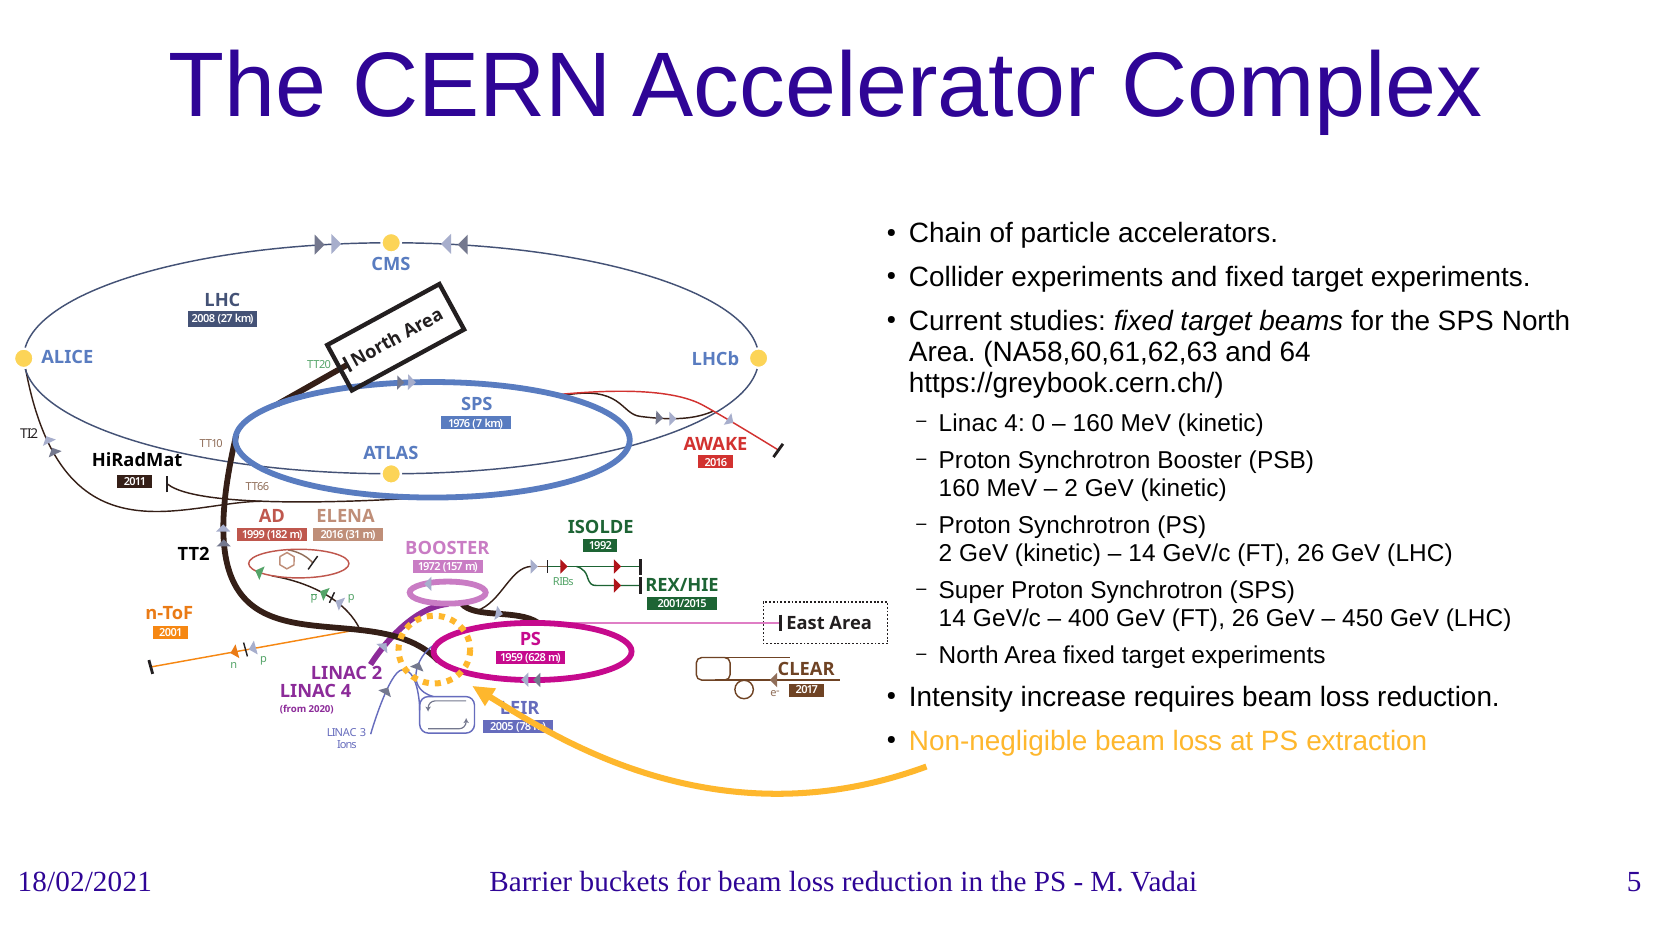

# The CERN Accelerator Complex
Chain of particle accelerators.
Collider experiments and fixed target experiments.
Current studies: fixed target beams for the SPS North Area. (NA58,60,61,62,63 and 64 https://greybook.cern.ch/)
Linac 4: 0 – 160 MeV (kinetic)
Proton Synchrotron Booster (PSB)
160 MeV – 2 GeV (kinetic)
Proton Synchrotron (PS)
2 GeV (kinetic) – 14 GeV/c (FT), 26 GeV (LHC)
Super Proton Synchrotron (SPS)
14 GeV/c – 400 GeV (FT), 26 GeV – 450 GeV (LHC)
North Area fixed target experiments
Intensity increase requires beam loss reduction.
Non-negligible beam loss at PS extraction
18/02/2021
Barrier buckets for beam loss reduction in the PS - M. Vadai
5